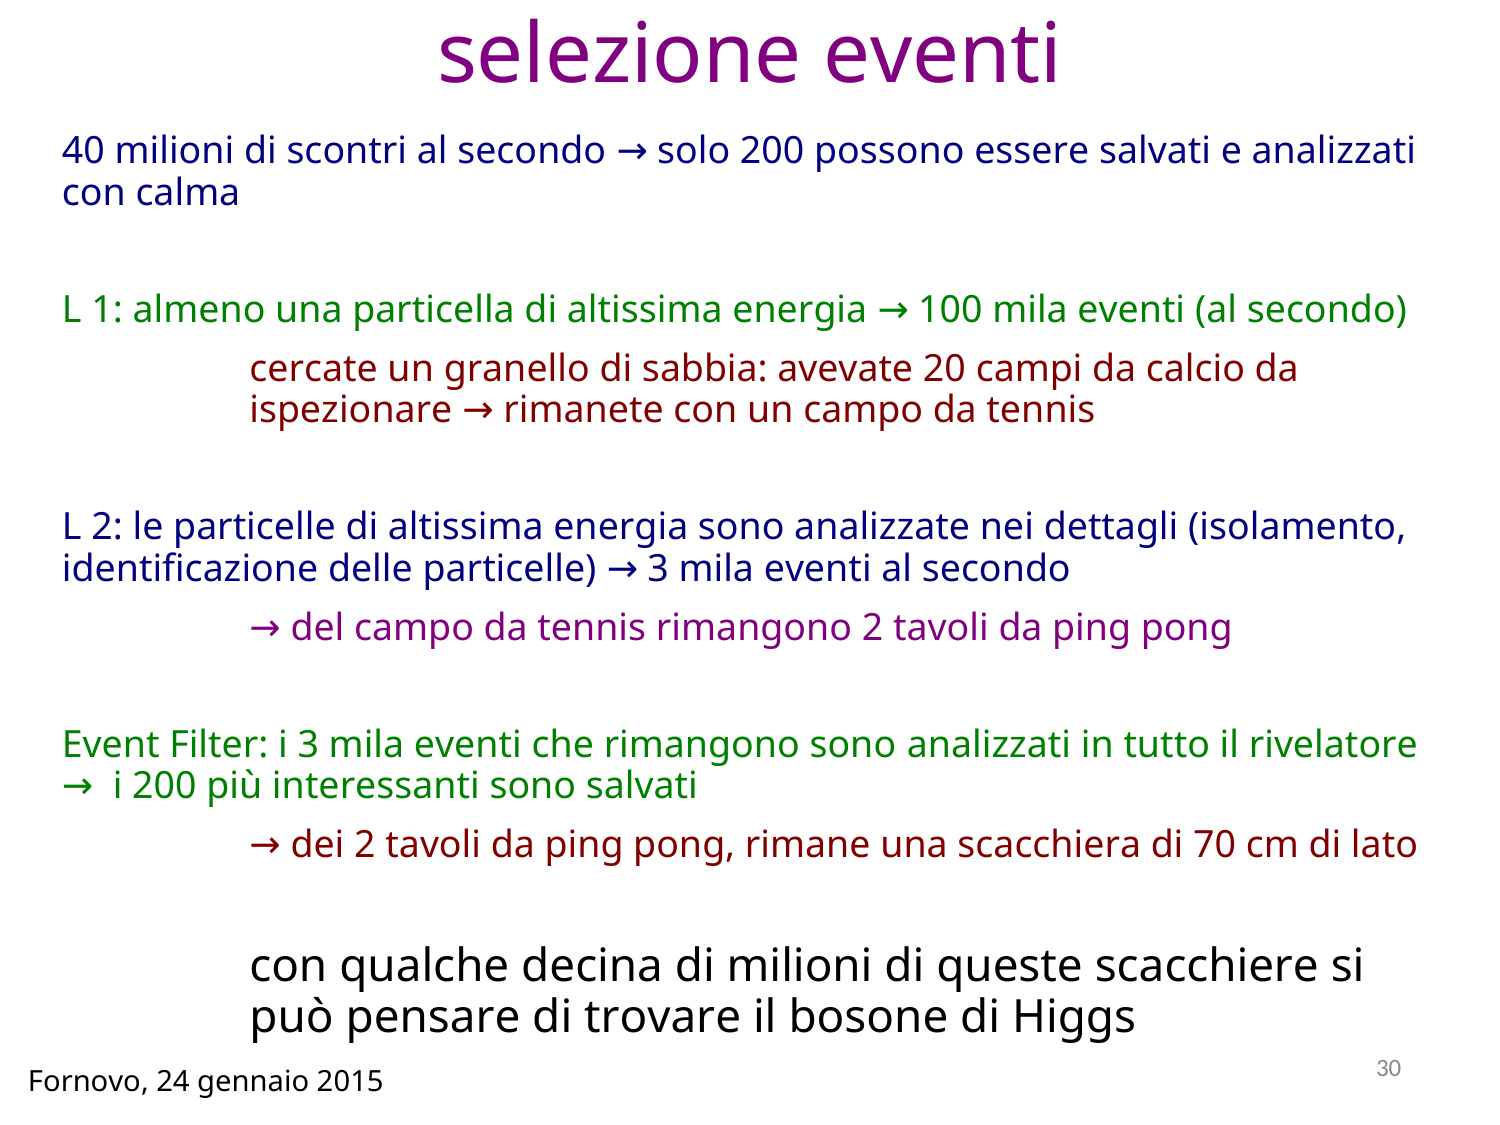

selezione eventi‏
40 milioni di scontri al secondo → solo 200 possono essere salvati e analizzati con calma
L 1: almeno una particella di altissima energia → 100 mila eventi (al secondo)
cercate un granello di sabbia: avevate 20 campi da calcio da ispezionare → rimanete con un campo da tennis
L 2: le particelle di altissima energia sono analizzate nei dettagli (isolamento, identificazione delle particelle) → 3 mila eventi al secondo
→ del campo da tennis rimangono 2 tavoli da ping pong
Event Filter: i 3 mila eventi che rimangono sono ‏analizzati in tutto il rivelatore → i 200 più interessanti sono salvati
→ dei 2 tavoli da ping pong, rimane una scacchiera di 70 cm di lato
con qualche decina di milioni di queste scacchiere si può pensare di trovare il bosone di Higgs
30